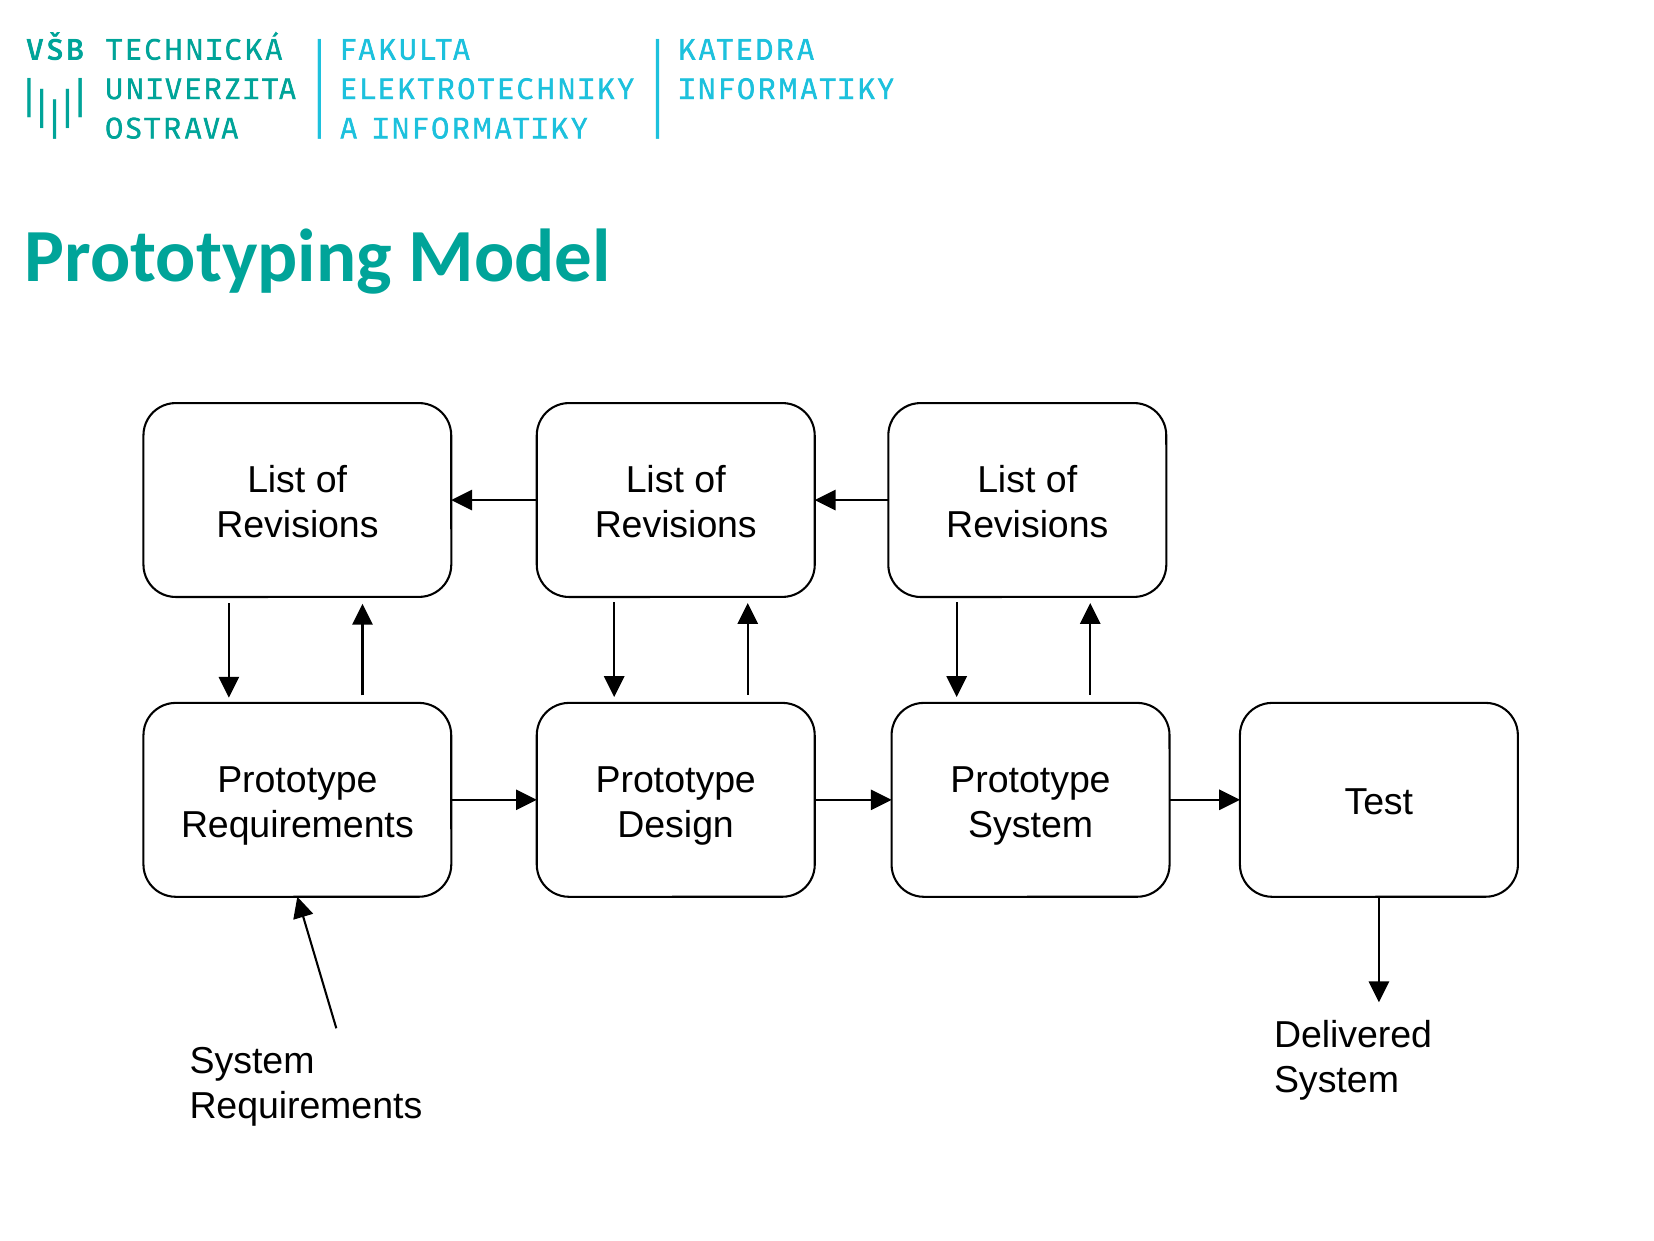

# Prototyping Model
List of Revisions
List of Revisions
List of Revisions
Prototype Requirements
Prototype Design
Prototype System
Test
Delivered System
System Requirements